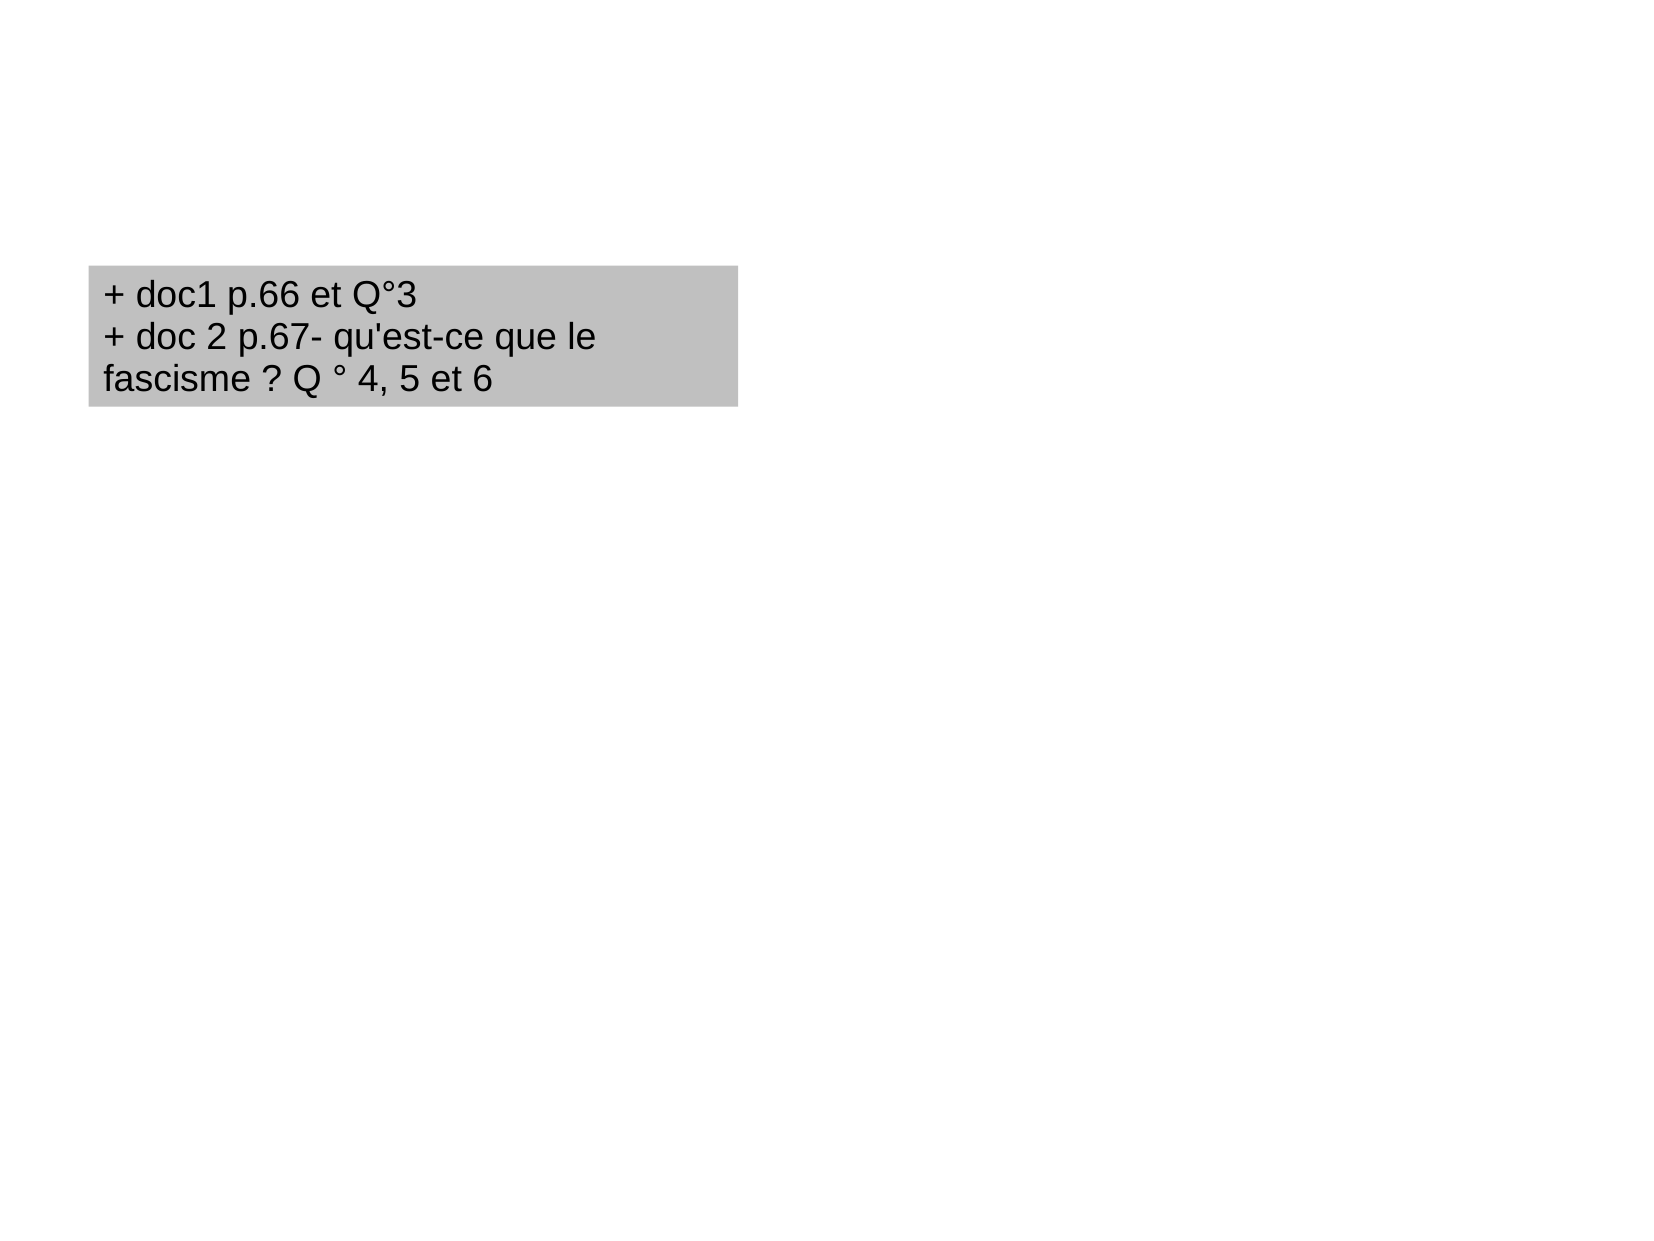

+ doc1 p.66 et Q°3
+ doc 2 p.67- qu'est-ce que le fascisme ? Q ° 4, 5 et 6